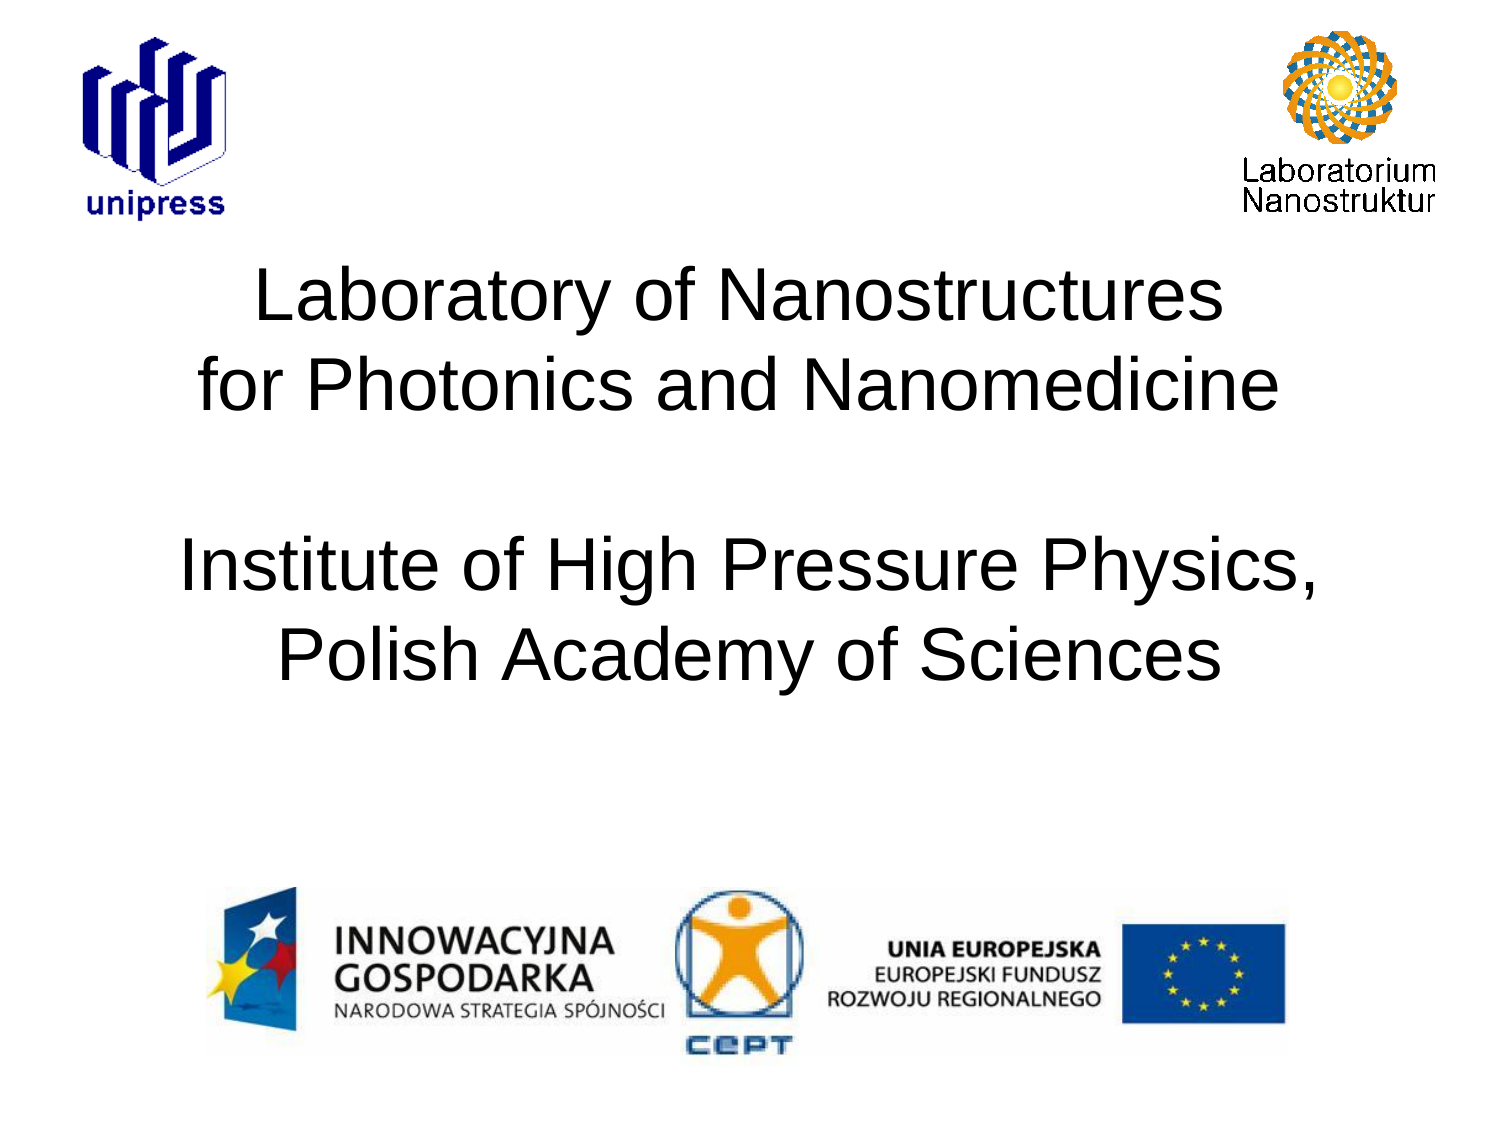

# Laboratory of Nanostructures for Photonics and Nanomedicine Institute of High Pressure Physics, Polish Academy of Sciences